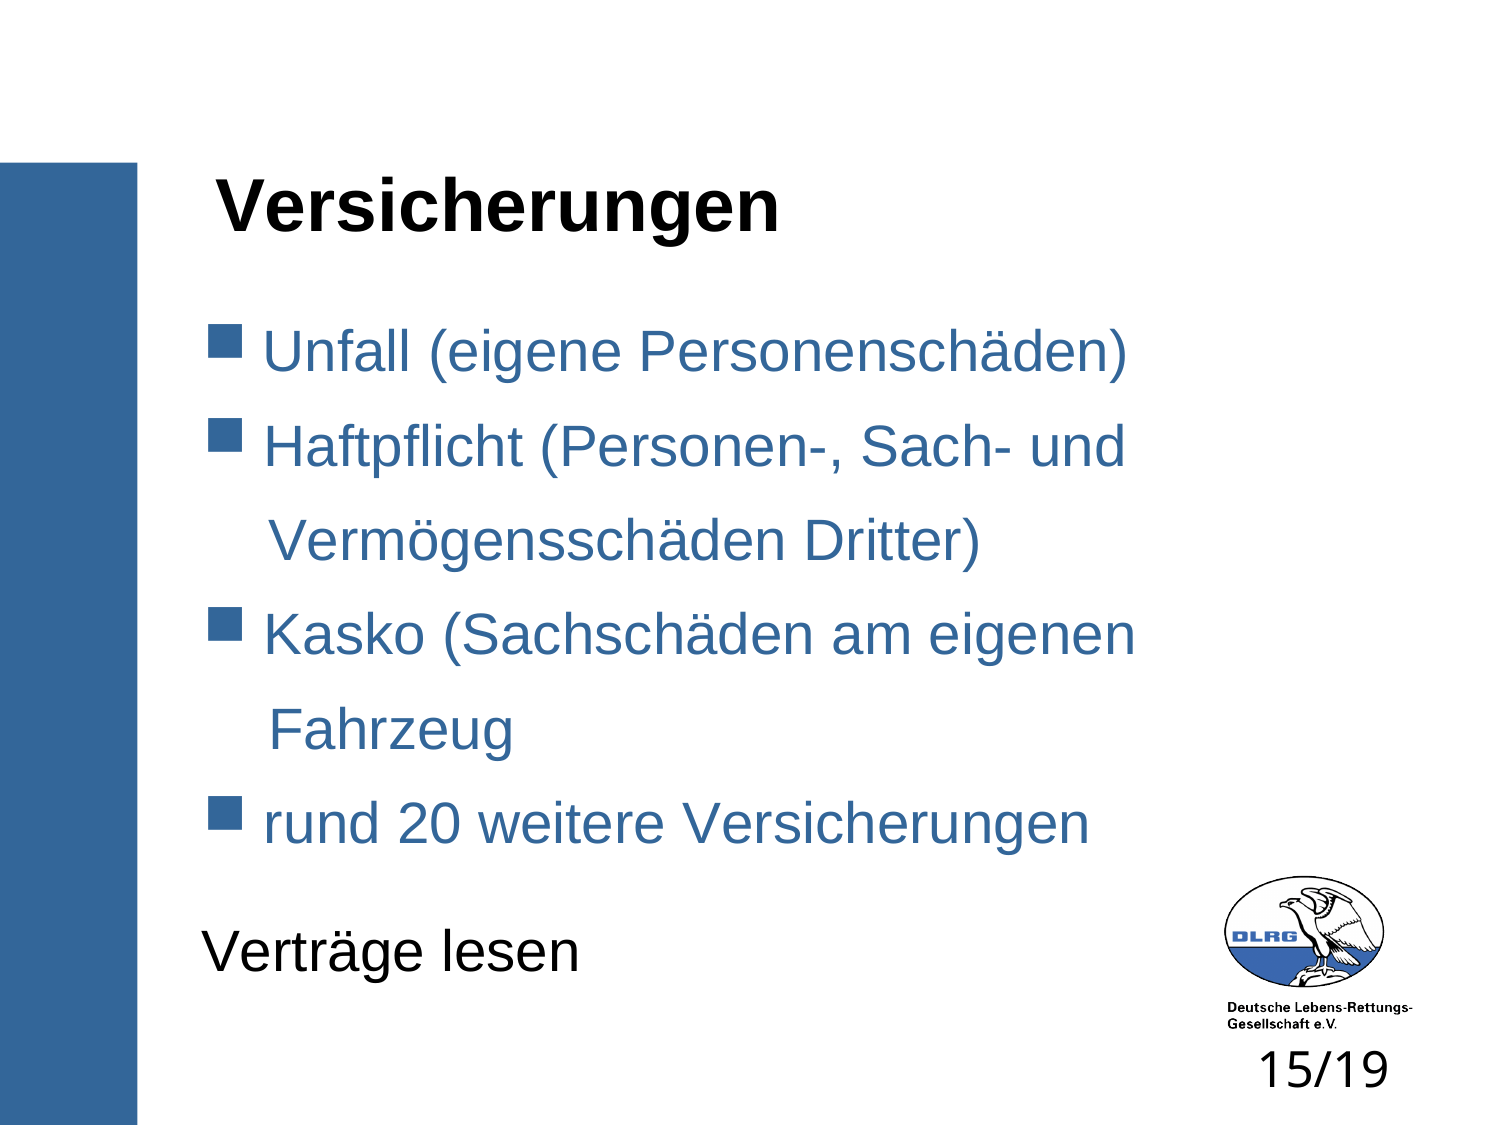

Versicherungen
 Unfall (eigene Personenschäden)‏
 Haftpflicht (Personen-, Sach- und Vermögensschäden Dritter)‏
 Kasko (Sachschäden am eigenen Fahrzeug
 rund 20 weitere Versicherungen
Verträge lesen